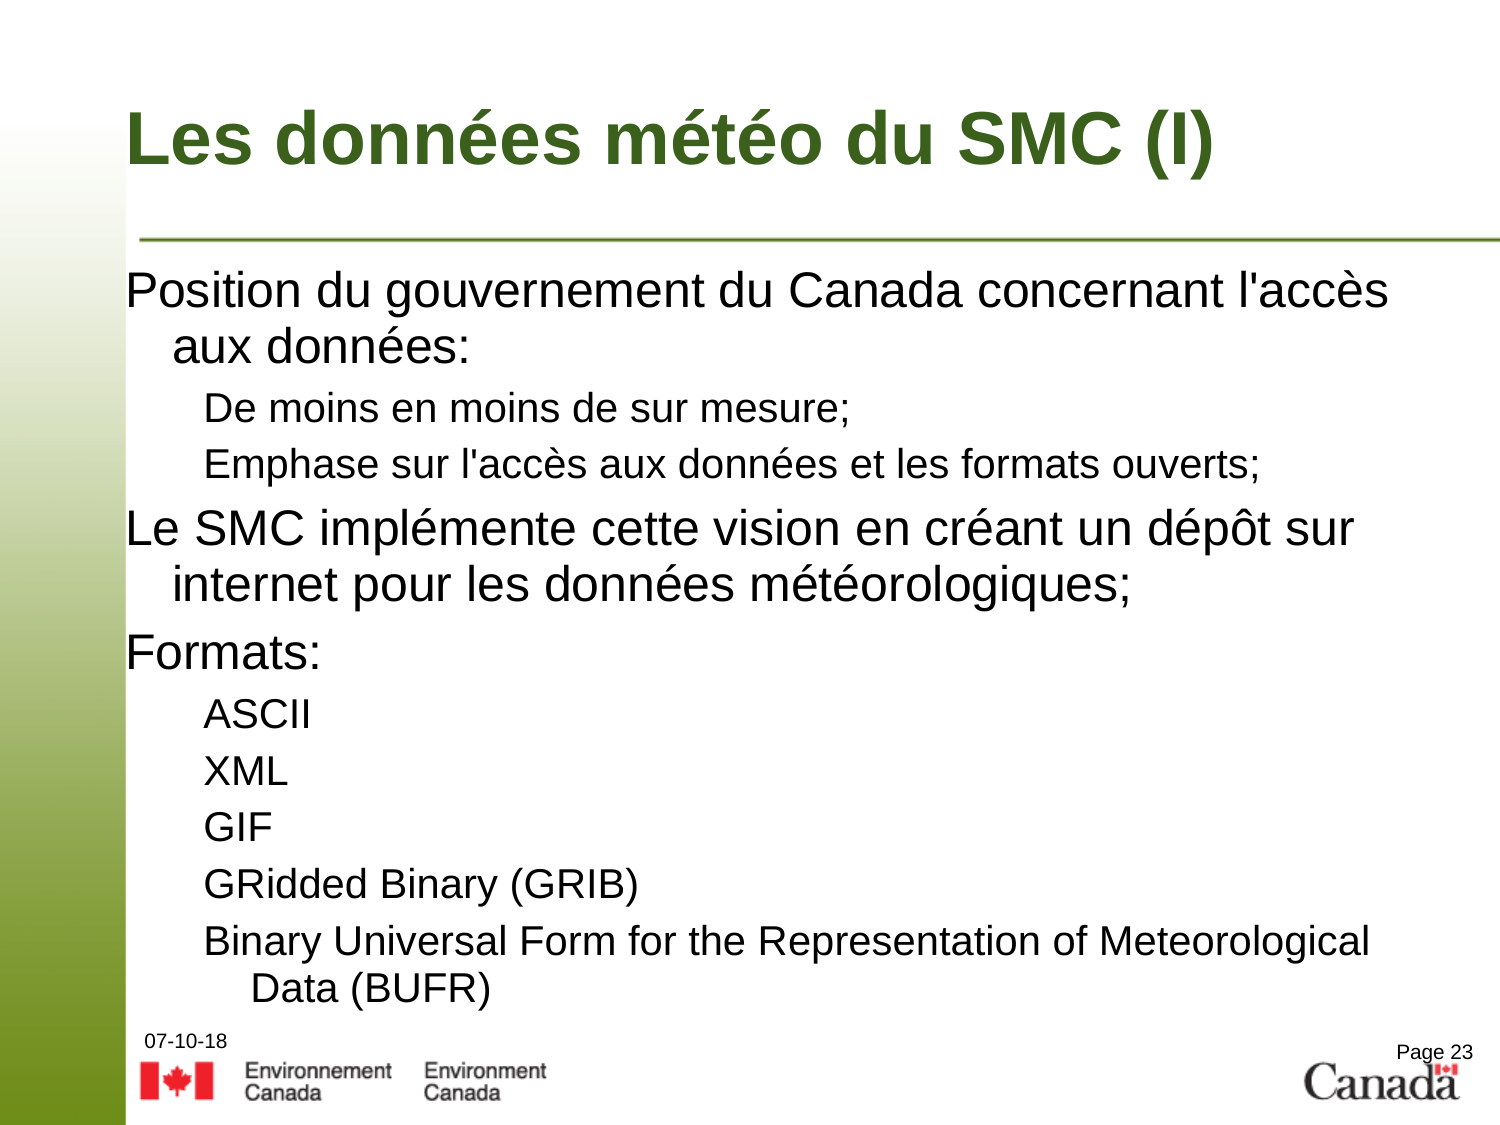

# Les données météo du SMC (I)
Position du gouvernement du Canada concernant l'accès aux données:
De moins en moins de sur mesure;
Emphase sur l'accès aux données et les formats ouverts;
Le SMC implémente cette vision en créant un dépôt sur internet pour les données météorologiques;
Formats:
ASCII
XML
GIF
GRidded Binary (GRIB)
Binary Universal Form for the Representation of Meteorological Data (BUFR)